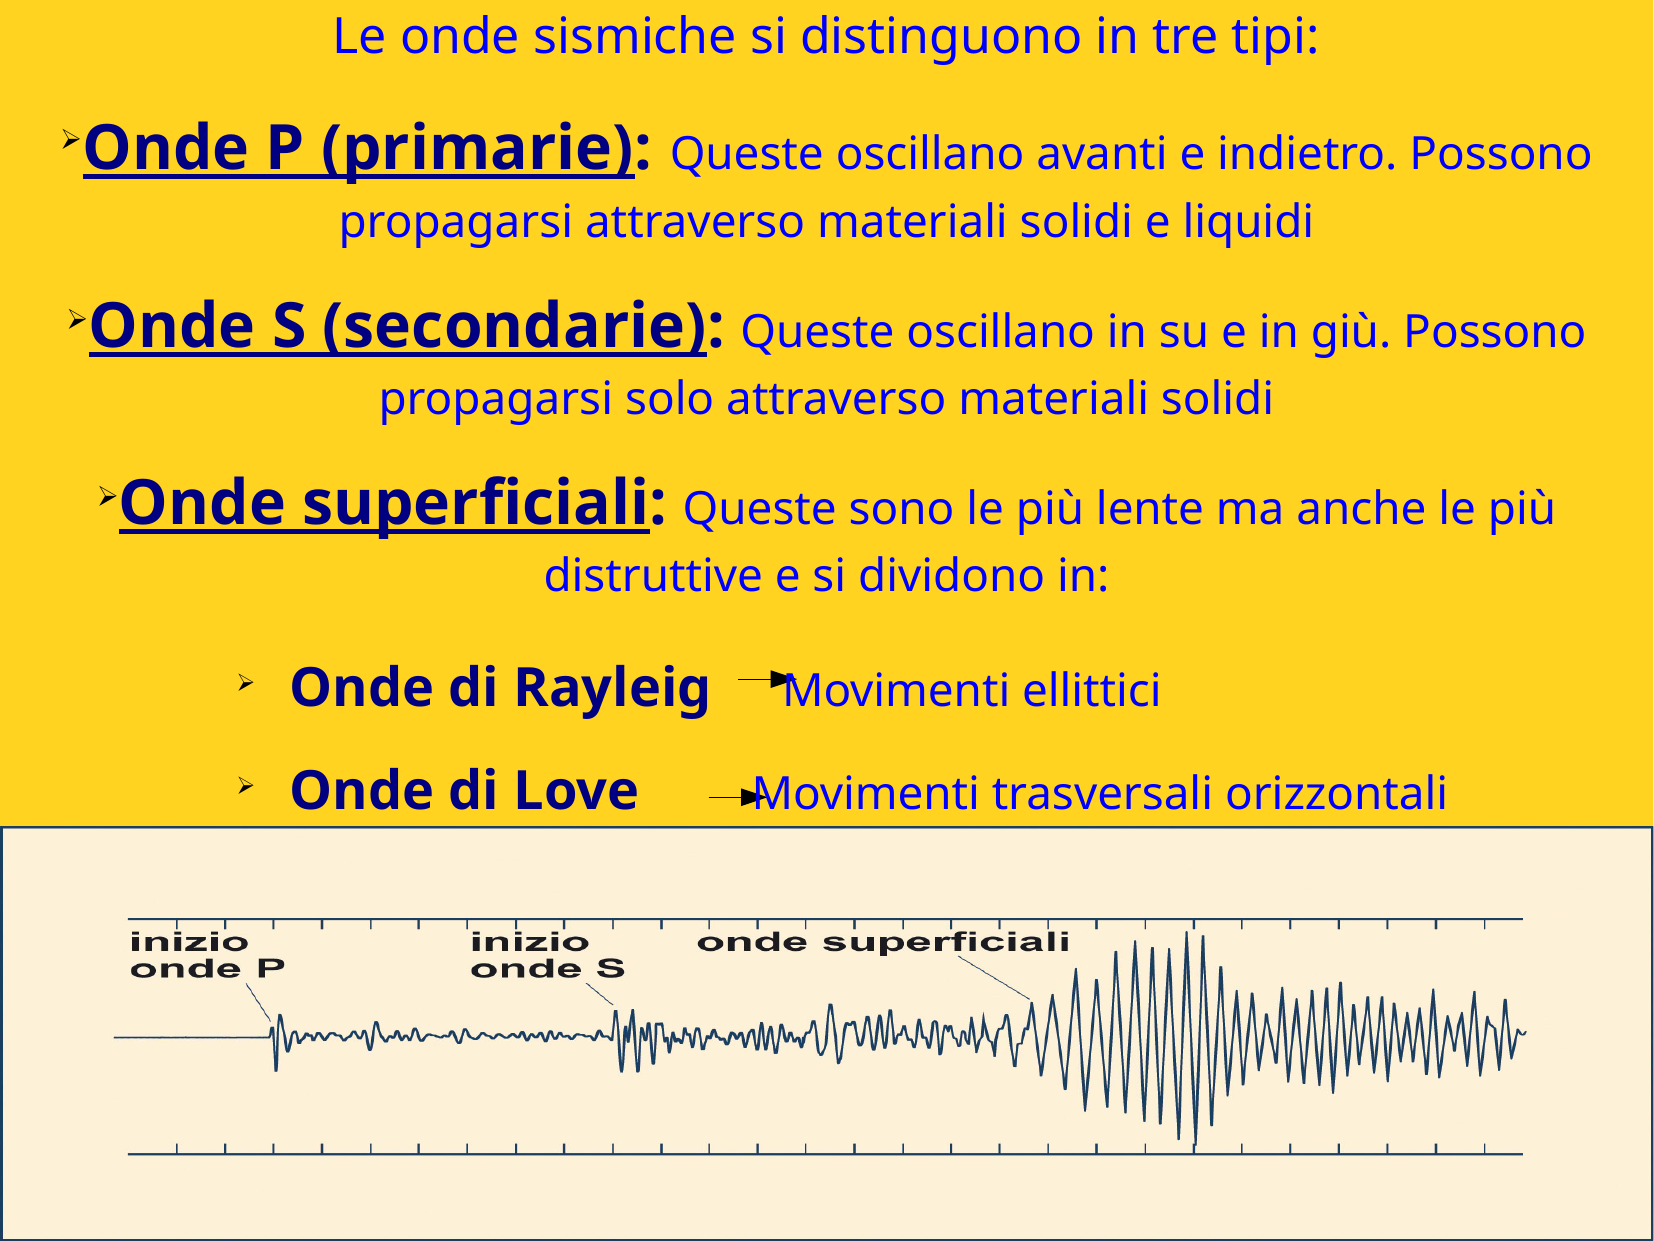

# Le onde sismiche si distinguono in tre tipi:
Onde P (primarie): Queste oscillano avanti e indietro. Possono propagarsi attraverso materiali solidi e liquidi
Onde S (secondarie): Queste oscillano in su e in giù. Possono propagarsi solo attraverso materiali solidi
Onde superficiali: Queste sono le più lente ma anche le più distruttive e si dividono in:
Onde di Rayleig Movimenti ellittici
Onde di Love Movimenti trasversali orizzontali